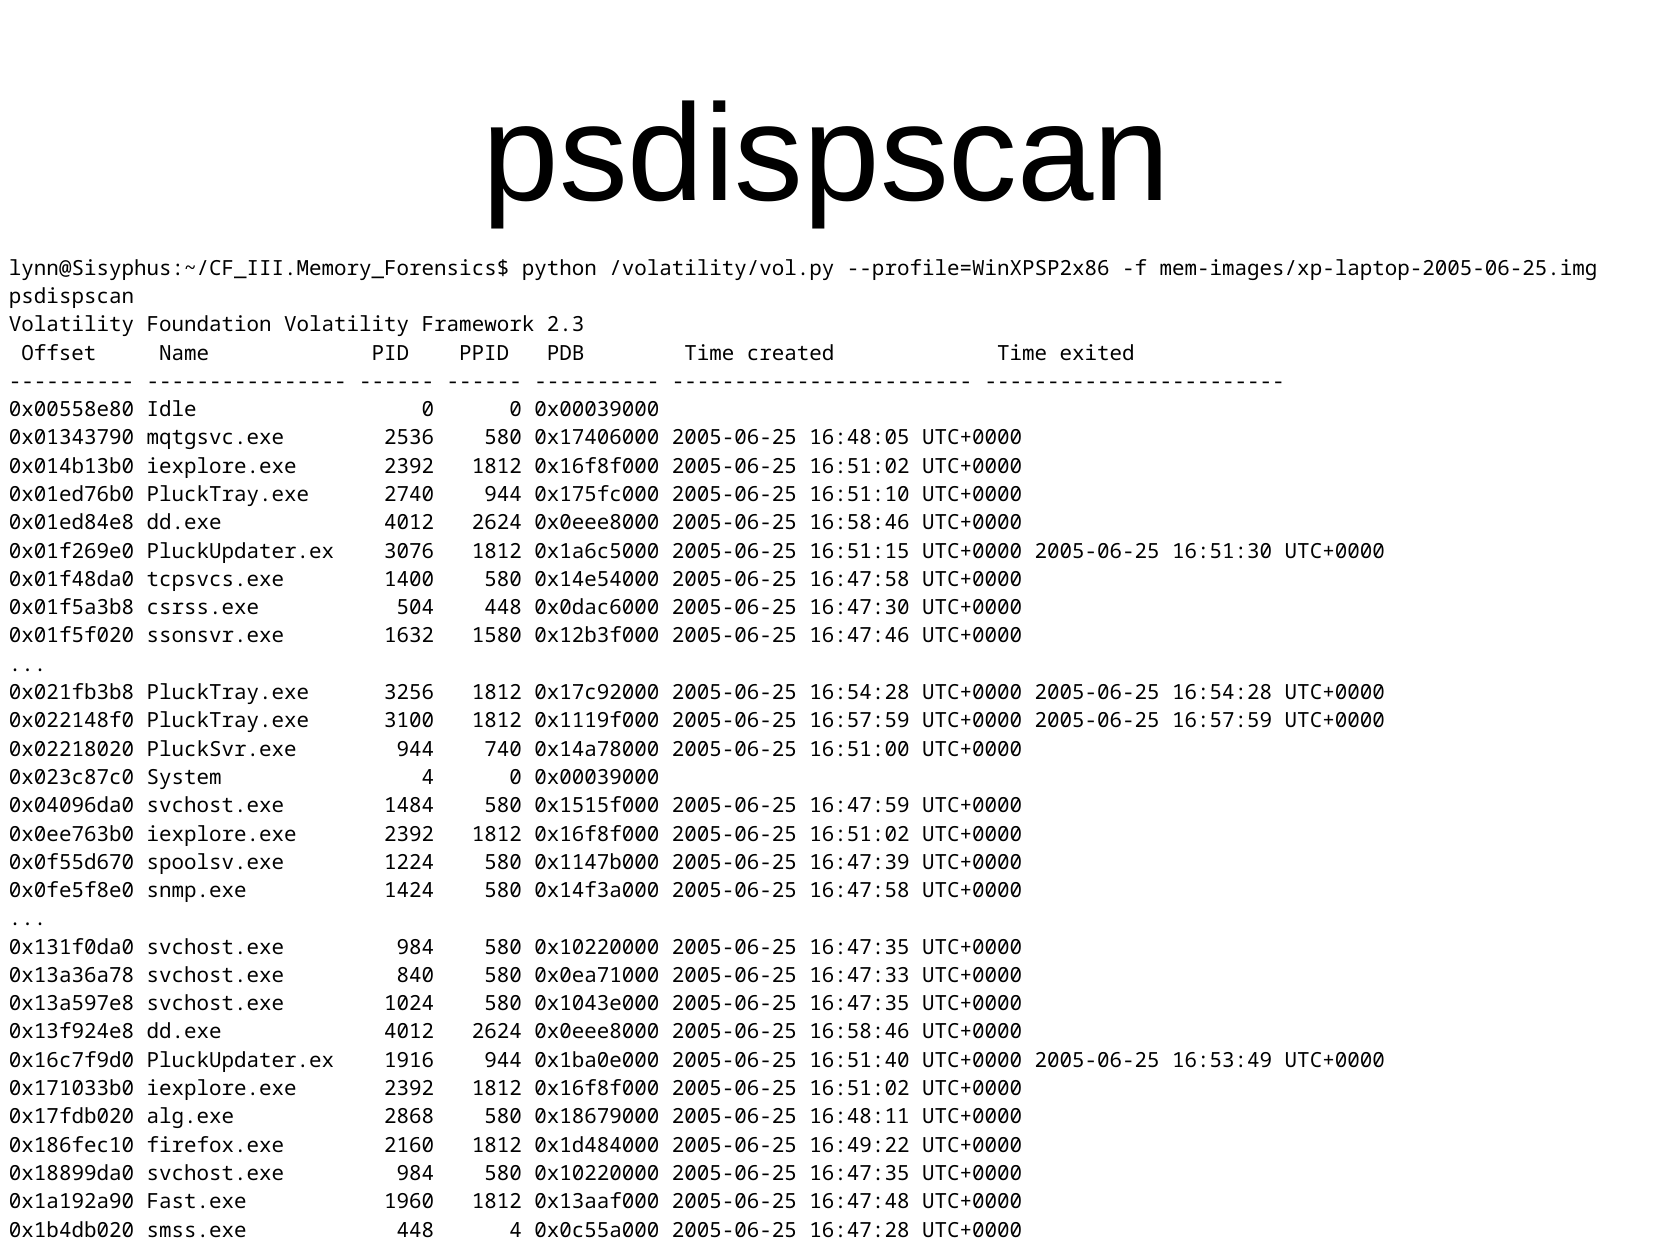

# psdispscan
lynn@Sisyphus:~/CF_III.Memory_Forensics$ python /volatility/vol.py --profile=WinXPSP2x86 -f mem-images/xp-laptop-2005-06-25.img psdispscan
Volatility Foundation Volatility Framework 2.3
 Offset Name PID PPID PDB Time created Time exited
---------- ---------------- ------ ------ ---------- ------------------------ ------------------------
0x00558e80 Idle 0 0 0x00039000
0x01343790 mqtgsvc.exe 2536 580 0x17406000 2005-06-25 16:48:05 UTC+0000
0x014b13b0 iexplore.exe 2392 1812 0x16f8f000 2005-06-25 16:51:02 UTC+0000
0x01ed76b0 PluckTray.exe 2740 944 0x175fc000 2005-06-25 16:51:10 UTC+0000
0x01ed84e8 dd.exe 4012 2624 0x0eee8000 2005-06-25 16:58:46 UTC+0000
0x01f269e0 PluckUpdater.ex 3076 1812 0x1a6c5000 2005-06-25 16:51:15 UTC+0000 2005-06-25 16:51:30 UTC+0000
0x01f48da0 tcpsvcs.exe 1400 580 0x14e54000 2005-06-25 16:47:58 UTC+0000
0x01f5a3b8 csrss.exe 504 448 0x0dac6000 2005-06-25 16:47:30 UTC+0000
0x01f5f020 ssonsvr.exe 1632 1580 0x12b3f000 2005-06-25 16:47:46 UTC+0000
...
0x021fb3b8 PluckTray.exe 3256 1812 0x17c92000 2005-06-25 16:54:28 UTC+0000 2005-06-25 16:54:28 UTC+0000
0x022148f0 PluckTray.exe 3100 1812 0x1119f000 2005-06-25 16:57:59 UTC+0000 2005-06-25 16:57:59 UTC+0000
0x02218020 PluckSvr.exe 944 740 0x14a78000 2005-06-25 16:51:00 UTC+0000
0x023c87c0 System 4 0 0x00039000
0x04096da0 svchost.exe 1484 580 0x1515f000 2005-06-25 16:47:59 UTC+0000
0x0ee763b0 iexplore.exe 2392 1812 0x16f8f000 2005-06-25 16:51:02 UTC+0000
0x0f55d670 spoolsv.exe 1224 580 0x1147b000 2005-06-25 16:47:39 UTC+0000
0x0fe5f8e0 snmp.exe 1424 580 0x14f3a000 2005-06-25 16:47:58 UTC+0000
...
0x131f0da0 svchost.exe 984 580 0x10220000 2005-06-25 16:47:35 UTC+0000
0x13a36a78 svchost.exe 840 580 0x0ea71000 2005-06-25 16:47:33 UTC+0000
0x13a597e8 svchost.exe 1024 580 0x1043e000 2005-06-25 16:47:35 UTC+0000
0x13f924e8 dd.exe 4012 2624 0x0eee8000 2005-06-25 16:58:46 UTC+0000
0x16c7f9d0 PluckUpdater.ex 1916 944 0x1ba0e000 2005-06-25 16:51:40 UTC+0000 2005-06-25 16:53:49 UTC+0000
0x171033b0 iexplore.exe 2392 1812 0x16f8f000 2005-06-25 16:51:02 UTC+0000
0x17fdb020 alg.exe 2868 580 0x18679000 2005-06-25 16:48:11 UTC+0000
0x186fec10 firefox.exe 2160 1812 0x1d484000 2005-06-25 16:49:22 UTC+0000
0x18899da0 svchost.exe 984 580 0x10220000 2005-06-25 16:47:35 UTC+0000
0x1a192a90 Fast.exe 1960 1812 0x13aaf000 2005-06-25 16:47:48 UTC+0000
0x1b4db020 smss.exe 448 4 0x0c55a000 2005-06-25 16:47:28 UTC+0000
0x1e5b2670 spoolsv.exe 1224 580 0x1147b000 2005-06-25 16:47:39 UTC+0000